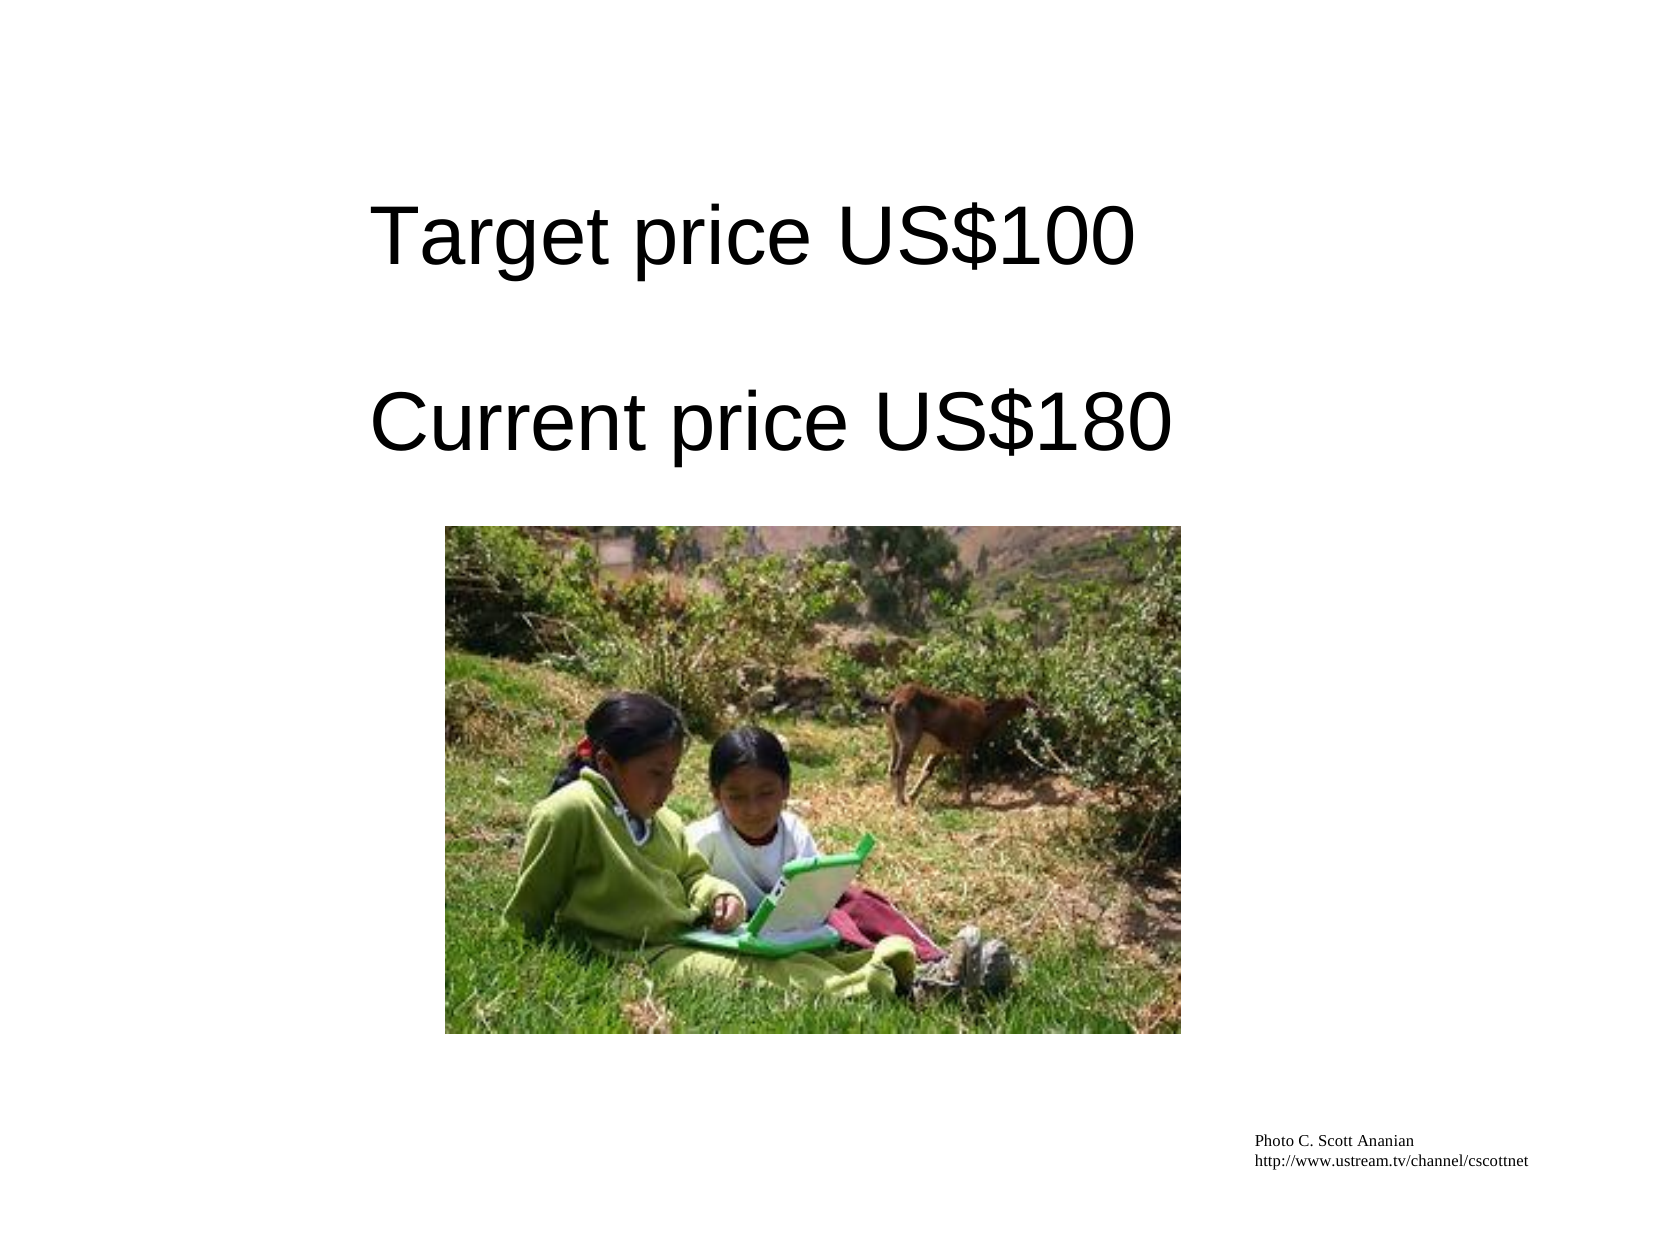

Target price US$100
Current price US$180
Photo C. Scott Ananian http://www.ustream.tv/channel/cscottnet